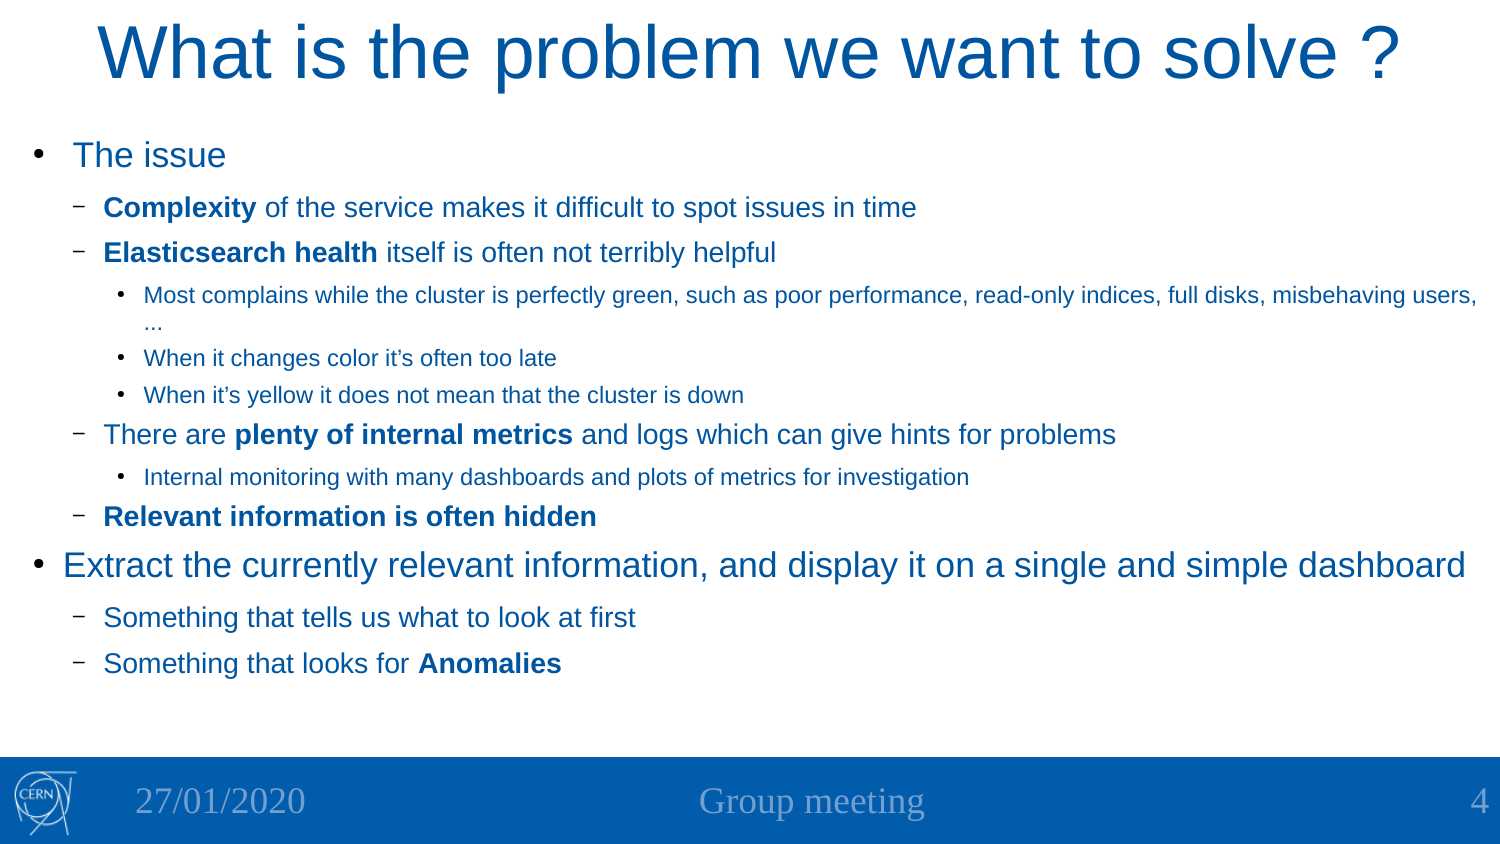

# What is the problem we want to solve ?
 The issue
Complexity of the service makes it difficult to spot issues in time
Elasticsearch health itself is often not terribly helpful
Most complains while the cluster is perfectly green, such as poor performance, read-only indices, full disks, misbehaving users, ...
When it changes color it’s often too late
When it’s yellow it does not mean that the cluster is down
There are plenty of internal metrics and logs which can give hints for problems
Internal monitoring with many dashboards and plots of metrics for investigation
Relevant information is often hidden
Extract the currently relevant information, and display it on a single and simple dashboard
Something that tells us what to look at first
Something that looks for Anomalies
27/01/2020
Group meeting
4